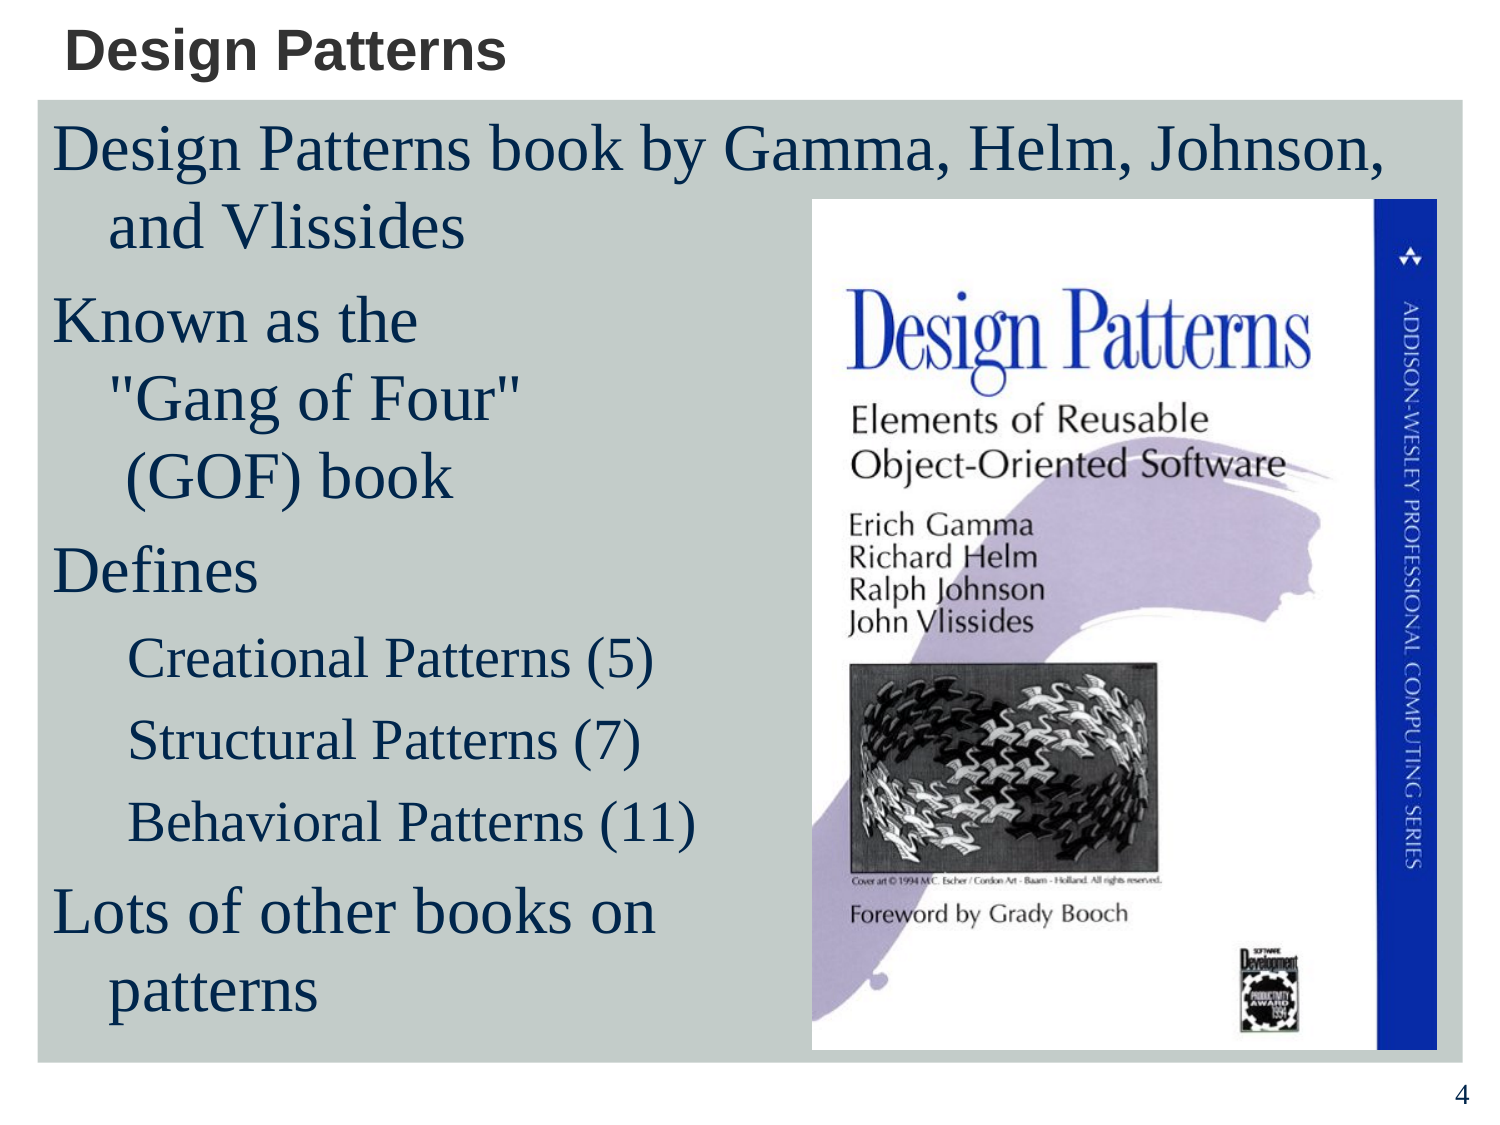

# Design Patterns
Design Patterns book by Gamma, Helm, Johnson, and Vlissides
Known as the
"Gang of Four"
 (GOF) book
Defines
Creational Patterns (5)
Structural Patterns (7)
Behavioral Patterns (11)
Lots of other books on
patterns